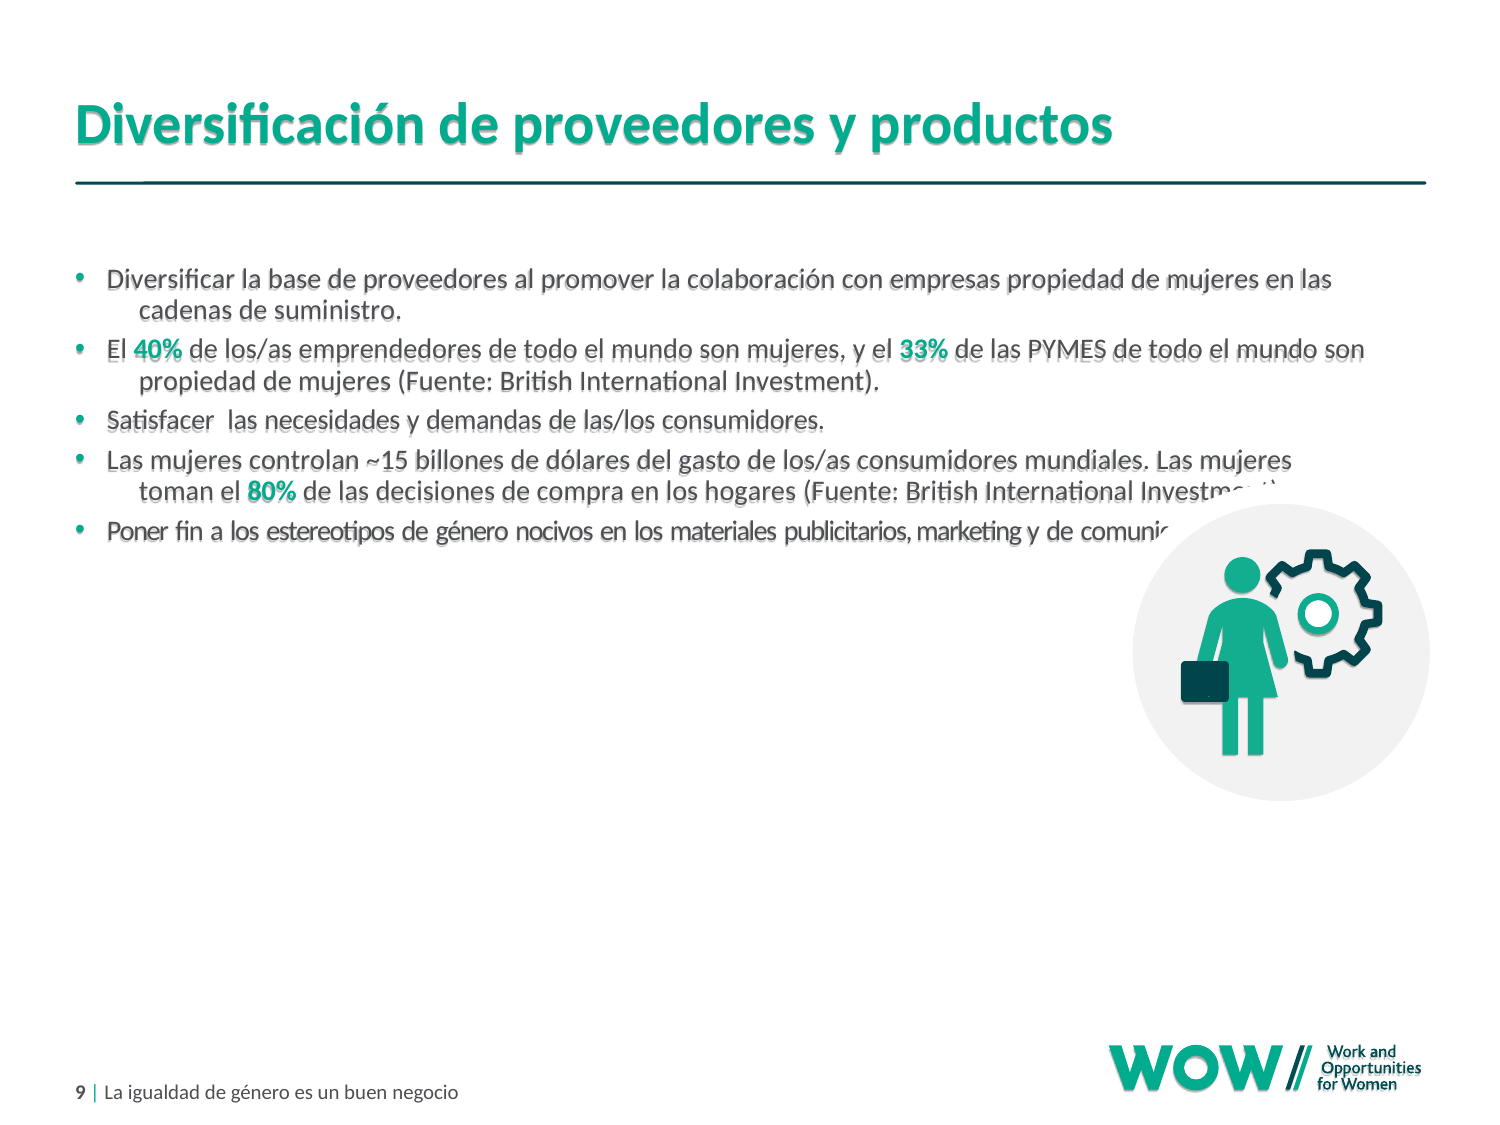

Diversificación de proveedores y productos
# Diversificar la base de proveedores al promover la colaboración con empresas propiedad de mujeres en las cadenas de suministro.
El 40% de los/as emprendedores de todo el mundo son mujeres, y el 33% de las PYMES de todo el mundo son propiedad de mujeres (Fuente: British International Investment).
Satisfacer las necesidades y demandas de las/los consumidores.
Las mujeres controlan ~15 billones de dólares del gasto de los/as consumidores mundiales. Las mujeres toman el 80% de las decisiones de compra en los hogares (Fuente: British International Investment).
Poner fin a los estereotipos de género nocivos en los materiales publicitarios, marketing y de comunicación
9 | La igualdad de género es un buen negocio